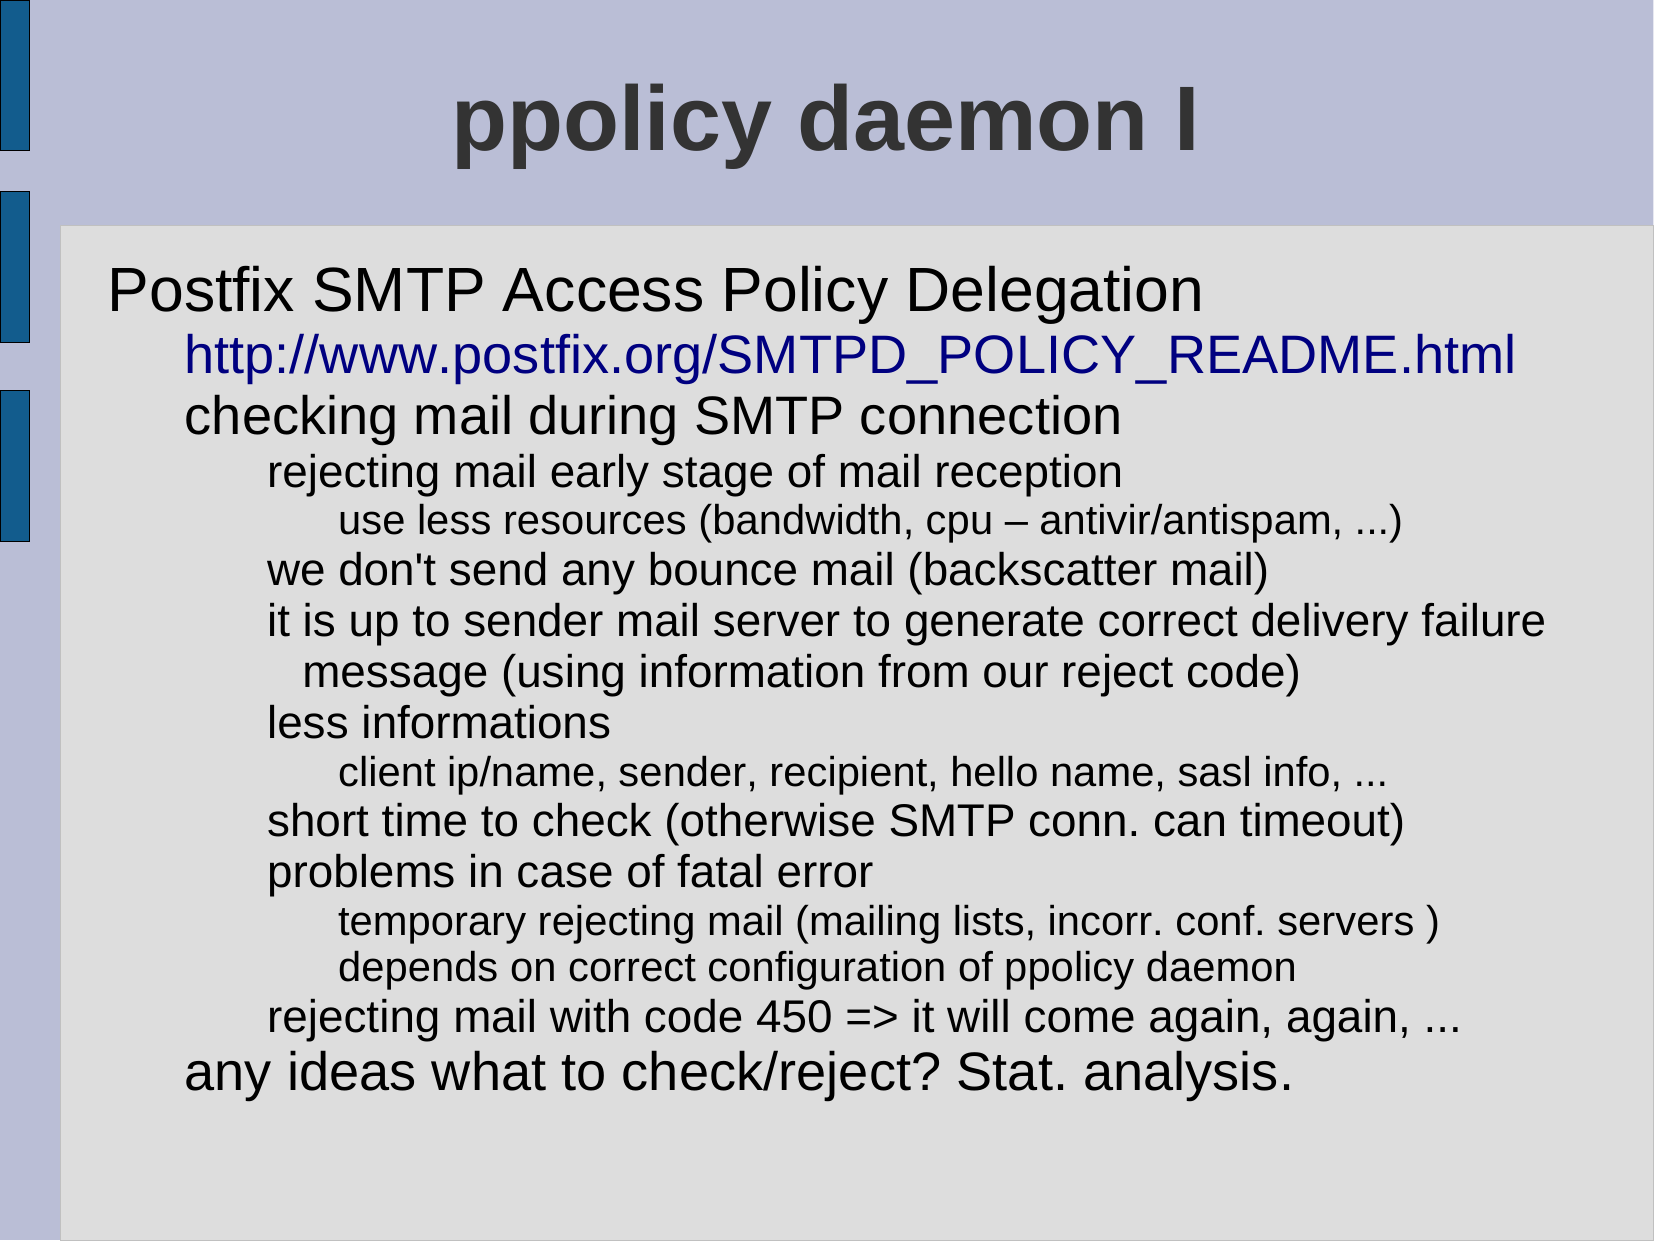

# ppolicy daemon I
Postfix SMTP Access Policy Delegation
http://www.postfix.org/SMTPD_POLICY_README.html
checking mail during SMTP connection
rejecting mail early stage of mail reception
use less resources (bandwidth, cpu – antivir/antispam, ...)
we don't send any bounce mail (backscatter mail)
it is up to sender mail server to generate correct delivery failure message (using information from our reject code)
less informations
client ip/name, sender, recipient, hello name, sasl info, ...
short time to check (otherwise SMTP conn. can timeout)
problems in case of fatal error
temporary rejecting mail (mailing lists, incorr. conf. servers )
depends on correct configuration of ppolicy daemon
rejecting mail with code 450 => it will come again, again, ...
any ideas what to check/reject? Stat. analysis.